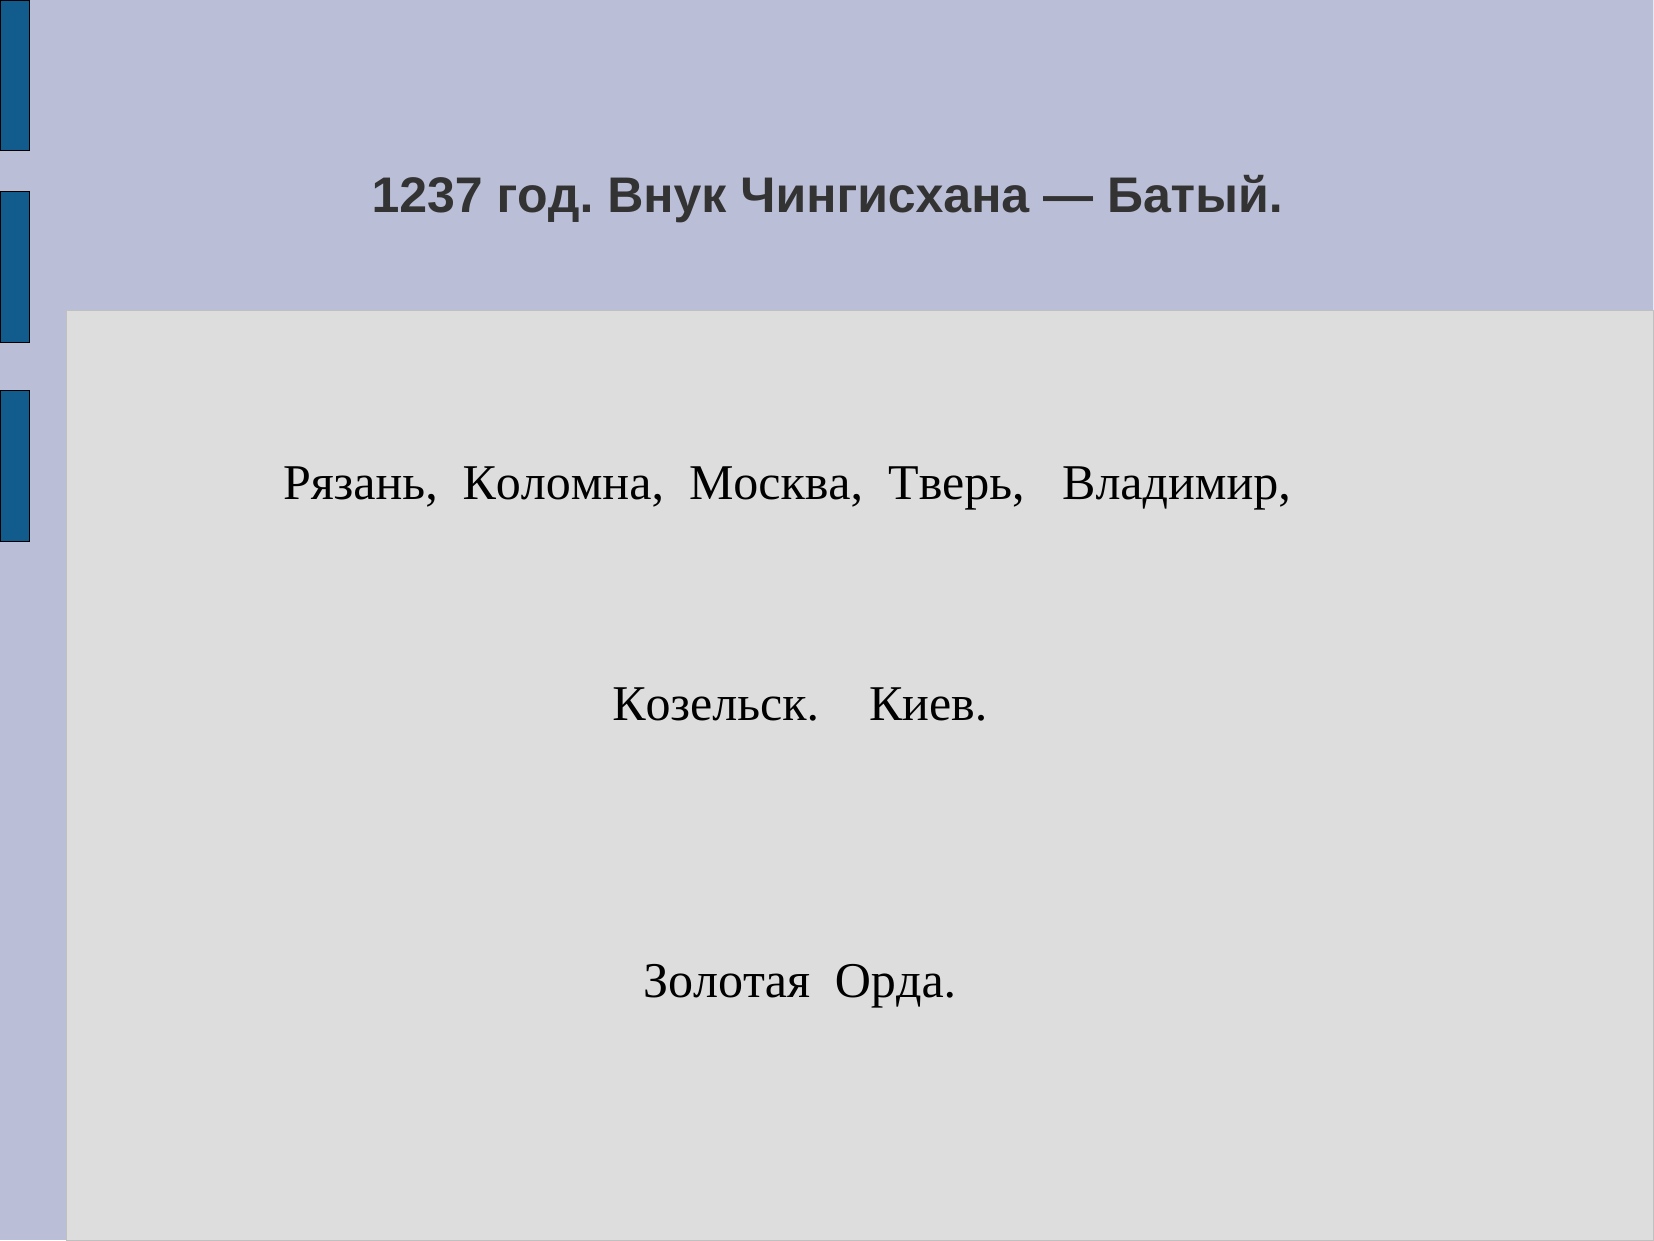

# 1237 год. Внук Чингисхана — Батый.
Рязань, Коломна, Москва, Тверь, Владимир,
Козельск. Киев.
Золотая Орда.